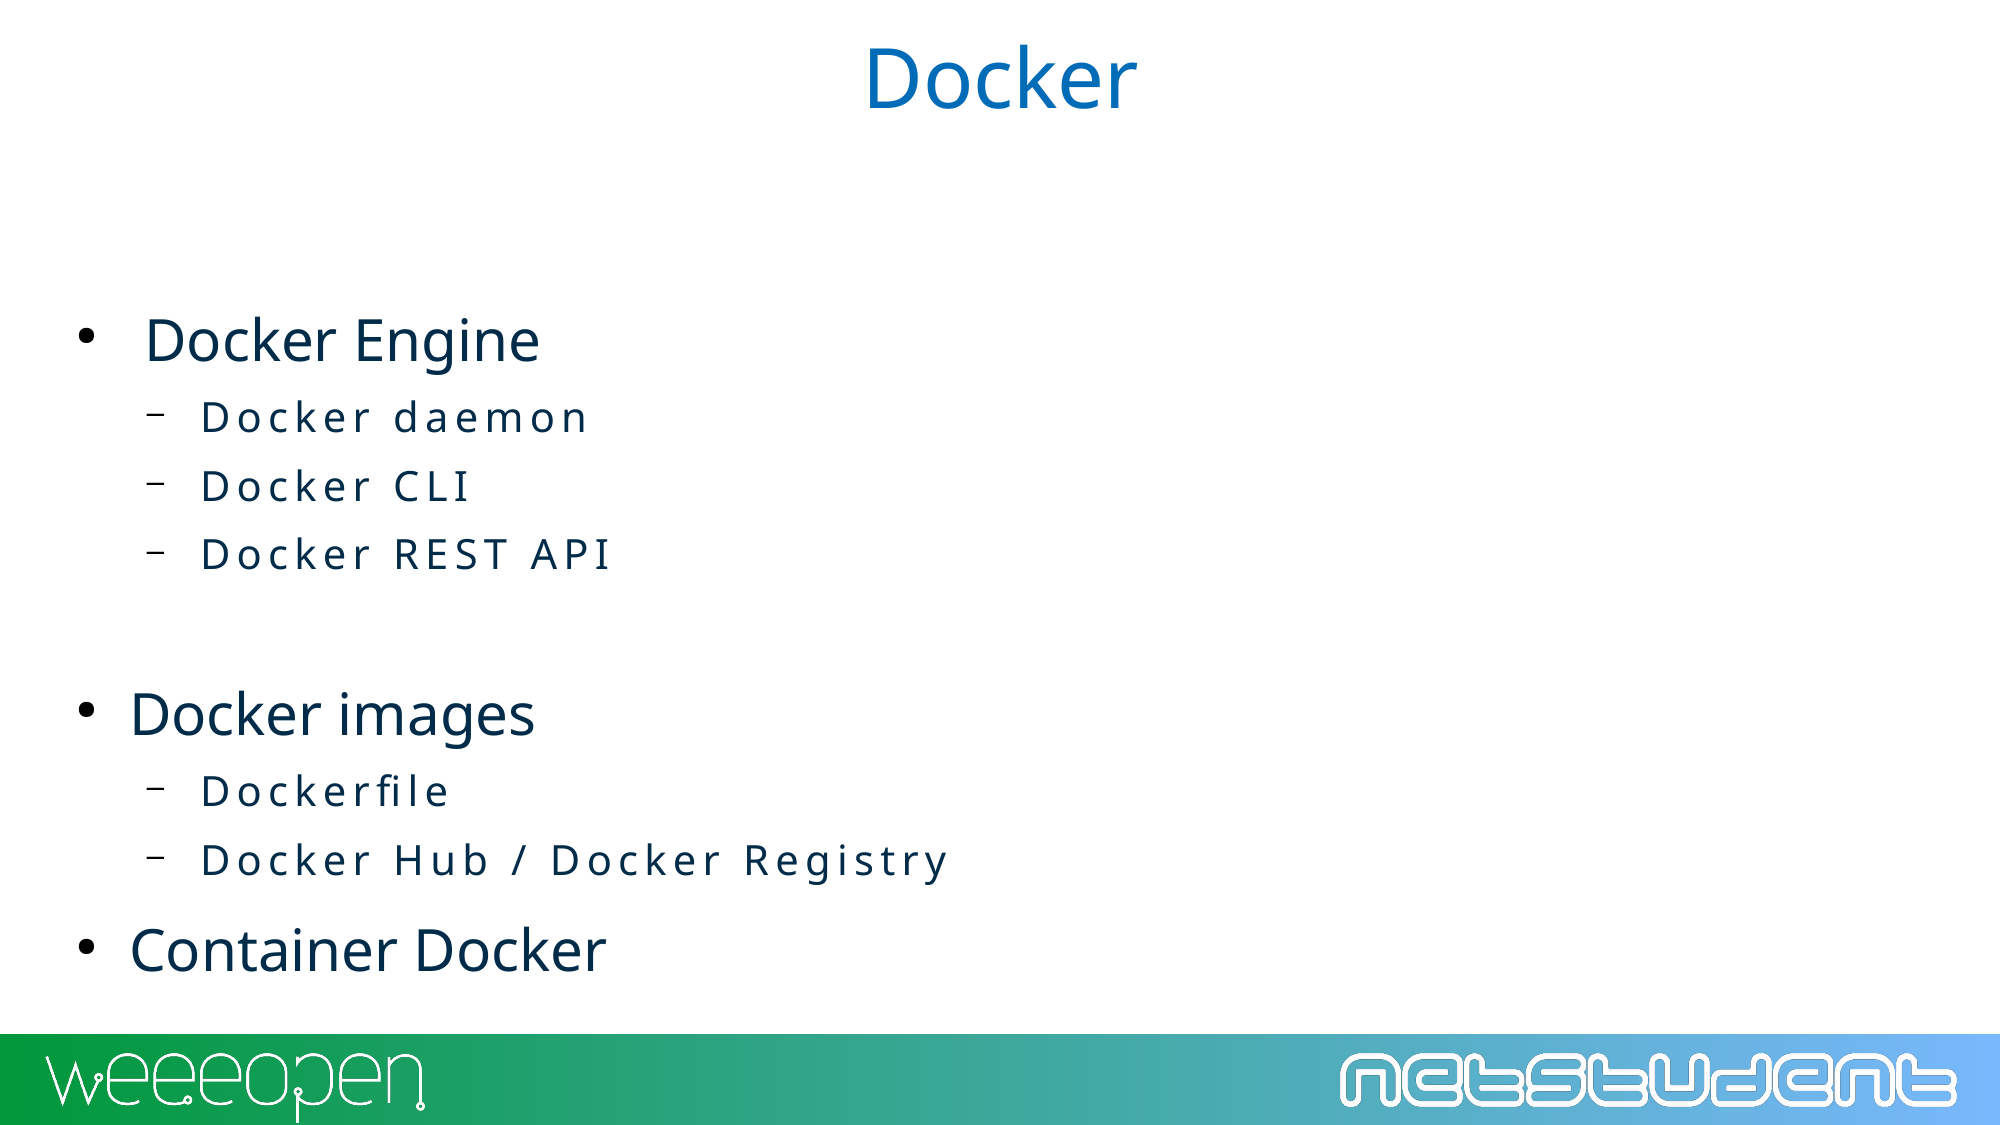

# Docker
 Docker Engine
Docker daemon
Docker CLI
Docker REST API
Docker images
Dockerfile
Docker Hub / Docker Registry
Container Docker